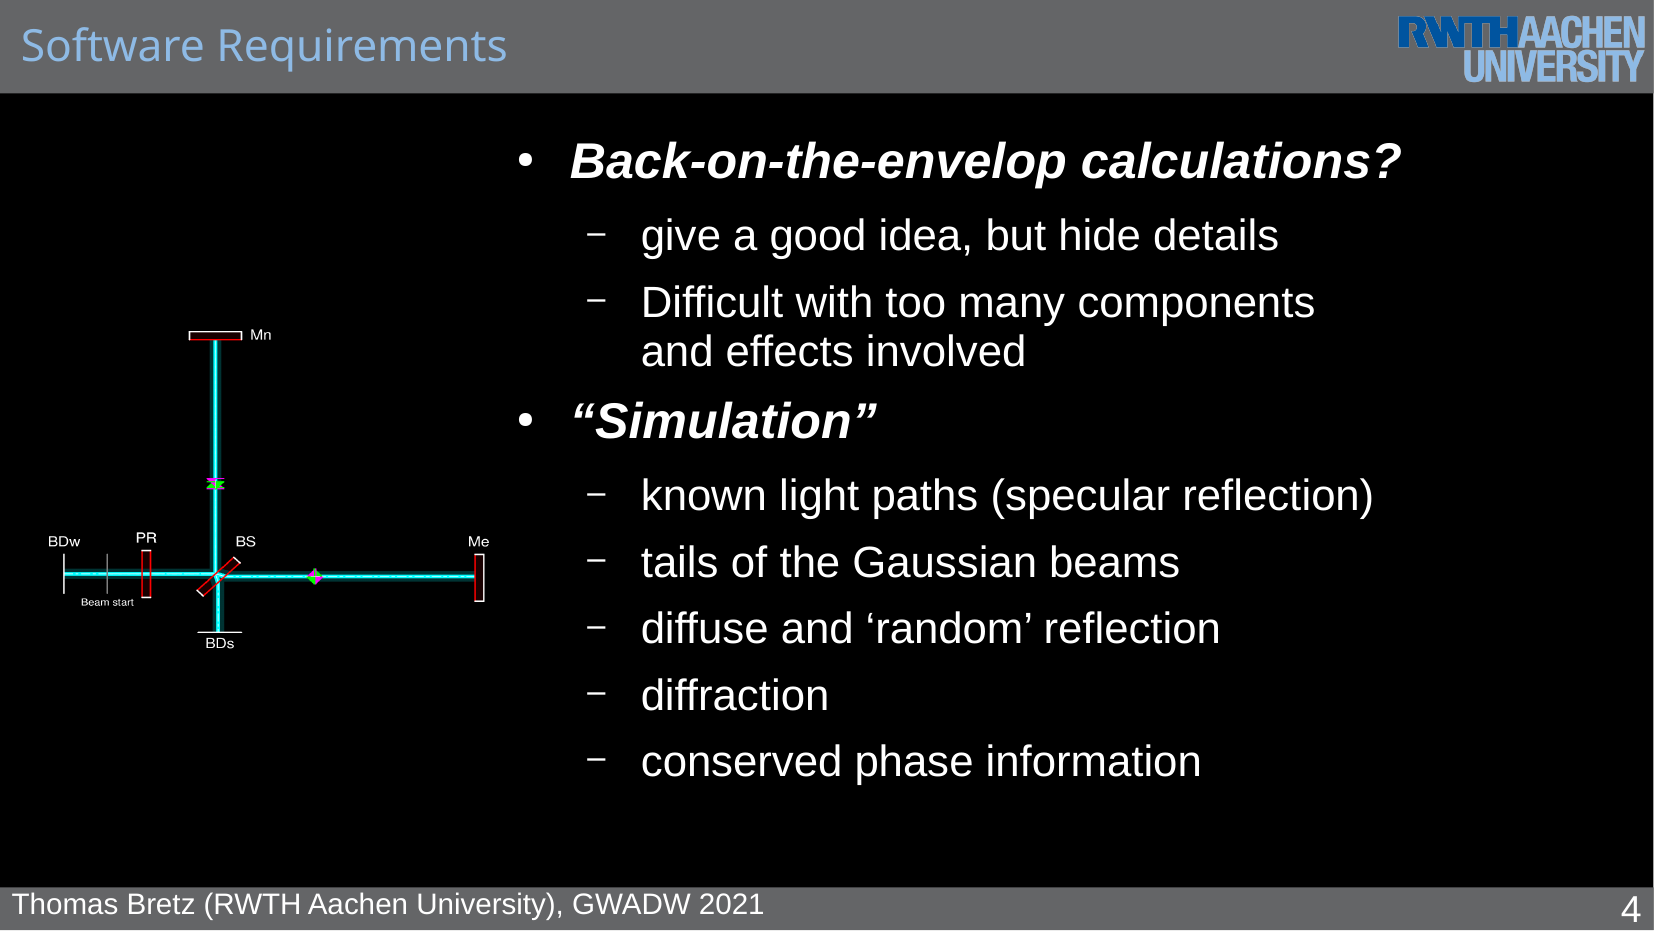

# Software Requirements
Back-on-the-envelop calculations?
give a good idea, but hide details
Difficult with too many components
and effects involved
“Simulation”
known light paths (specular reflection)
tails of the Gaussian beams
diffuse and ‘random’ reflection
diffraction
conserved phase information
Thomas Bretz (RWTH Aachen University), GWADW 2021
4